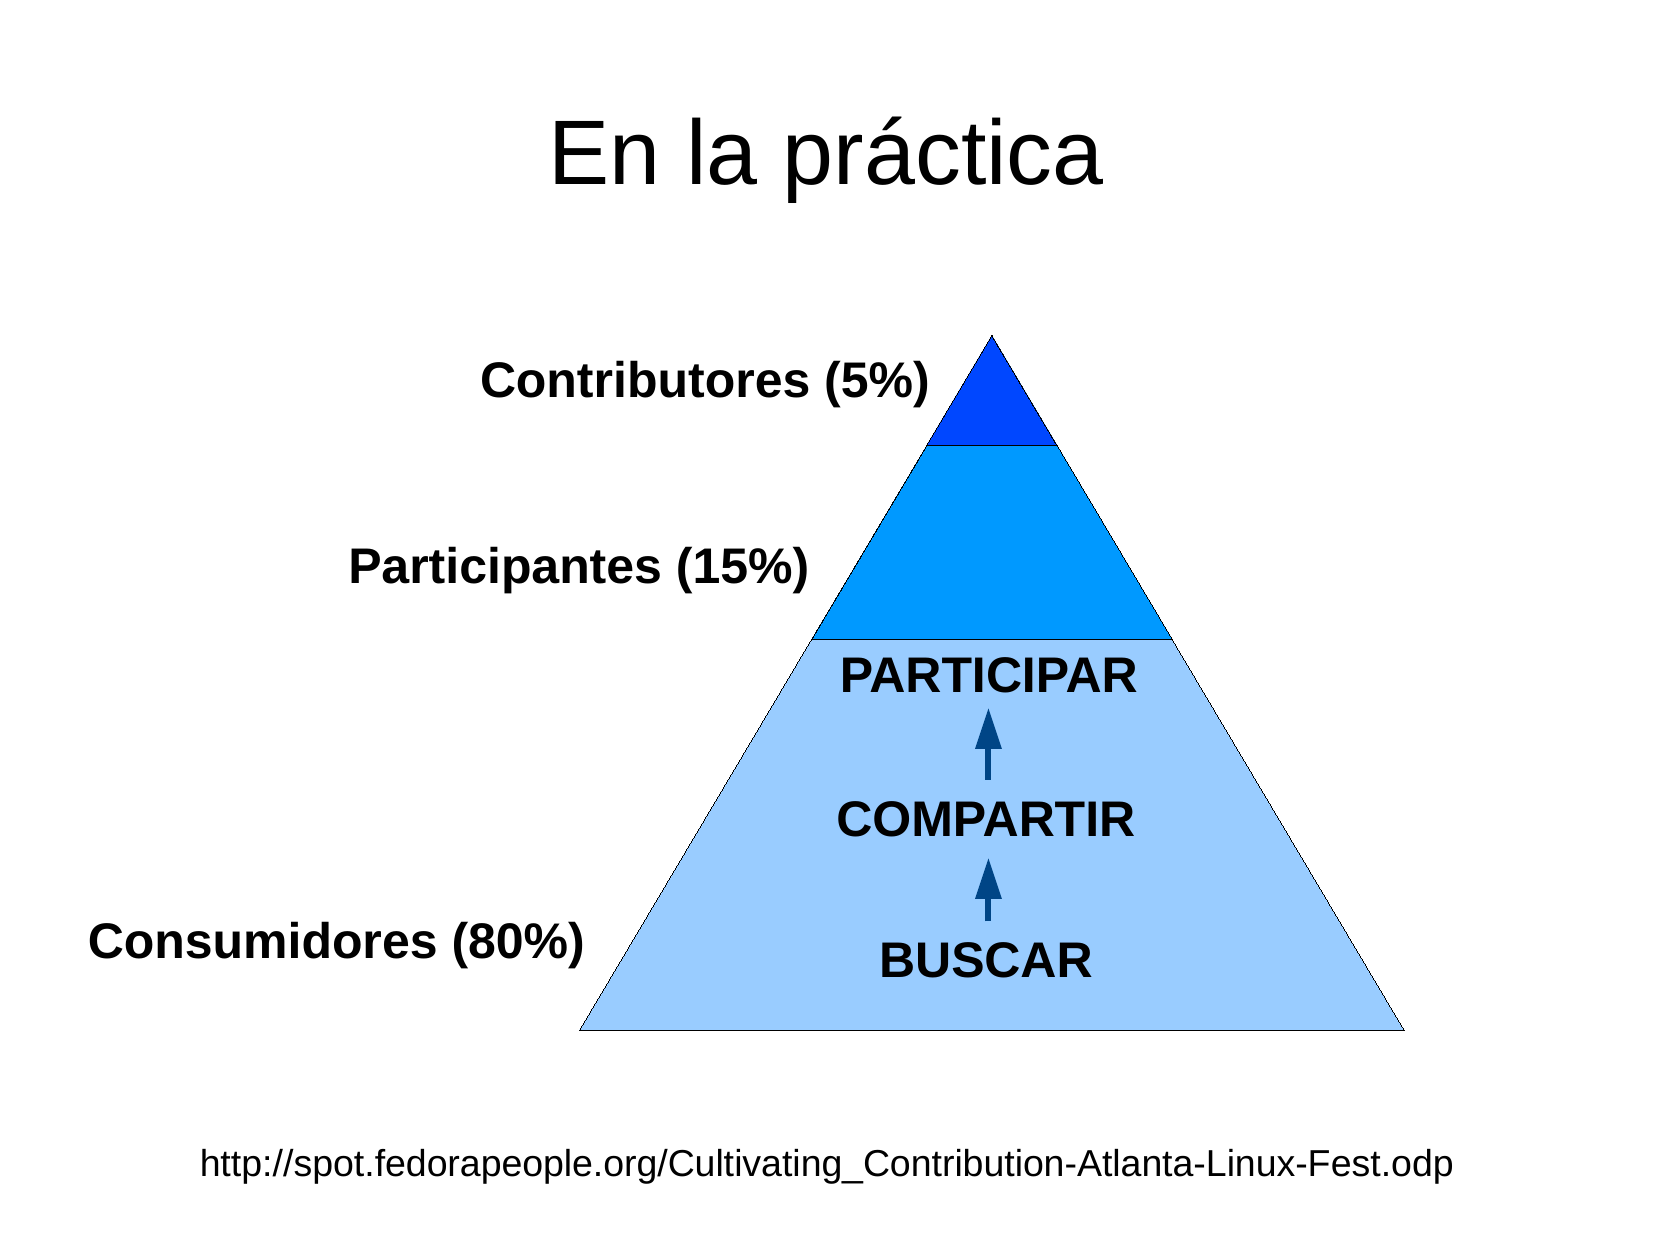

# En la práctica
Contributores (5%)
Participantes (15%)
PARTICIPAR
COMPARTIR
Consumidores (80%)
BUSCAR
http://spot.fedorapeople.org/Cultivating_Contribution-Atlanta-Linux-Fest.odp